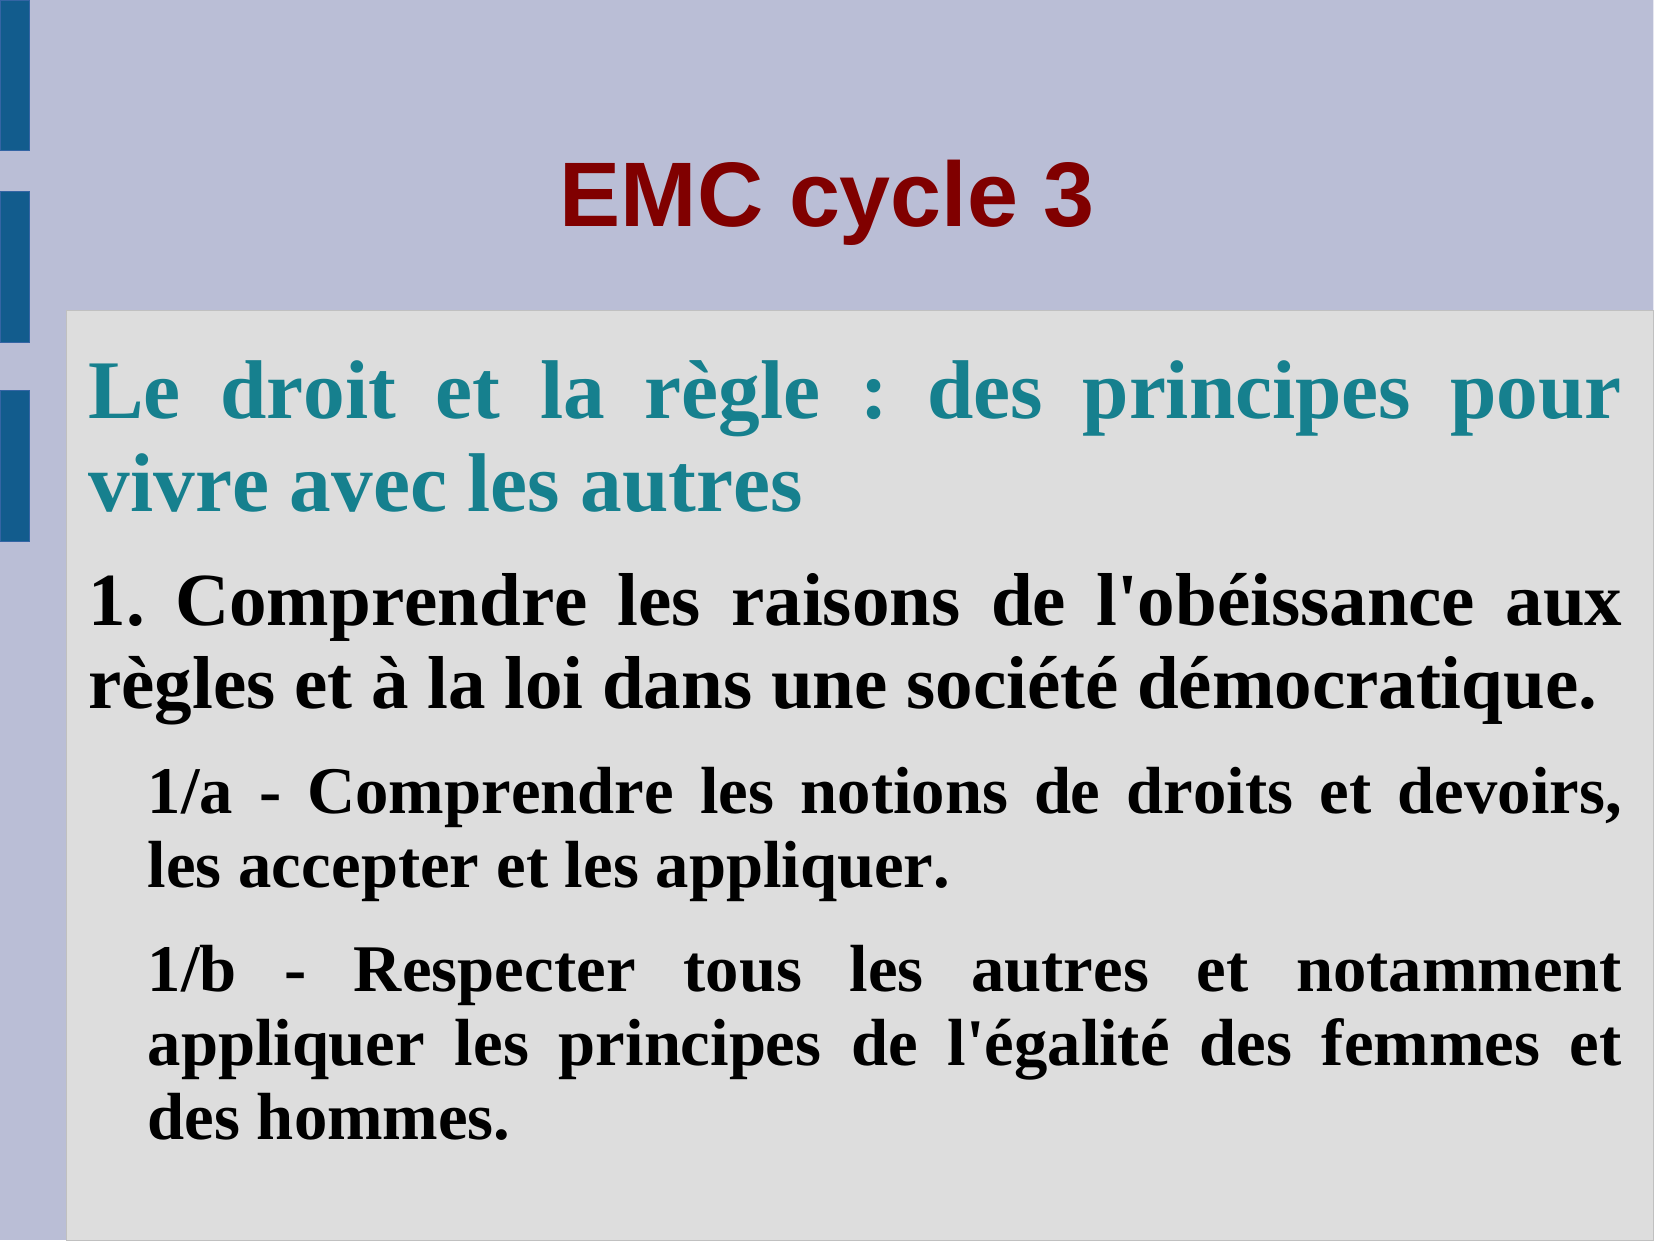

# EMC cycle 3
Le droit et la règle : des principes pour vivre avec les autres
1. Comprendre les raisons de l'obéissance aux règles et à la loi dans une société démocratique.
1/a - Comprendre les notions de droits et devoirs, les accepter et les appliquer.
1/b - Respecter tous les autres et notamment appliquer les principes de l'égalité des femmes et des hommes.